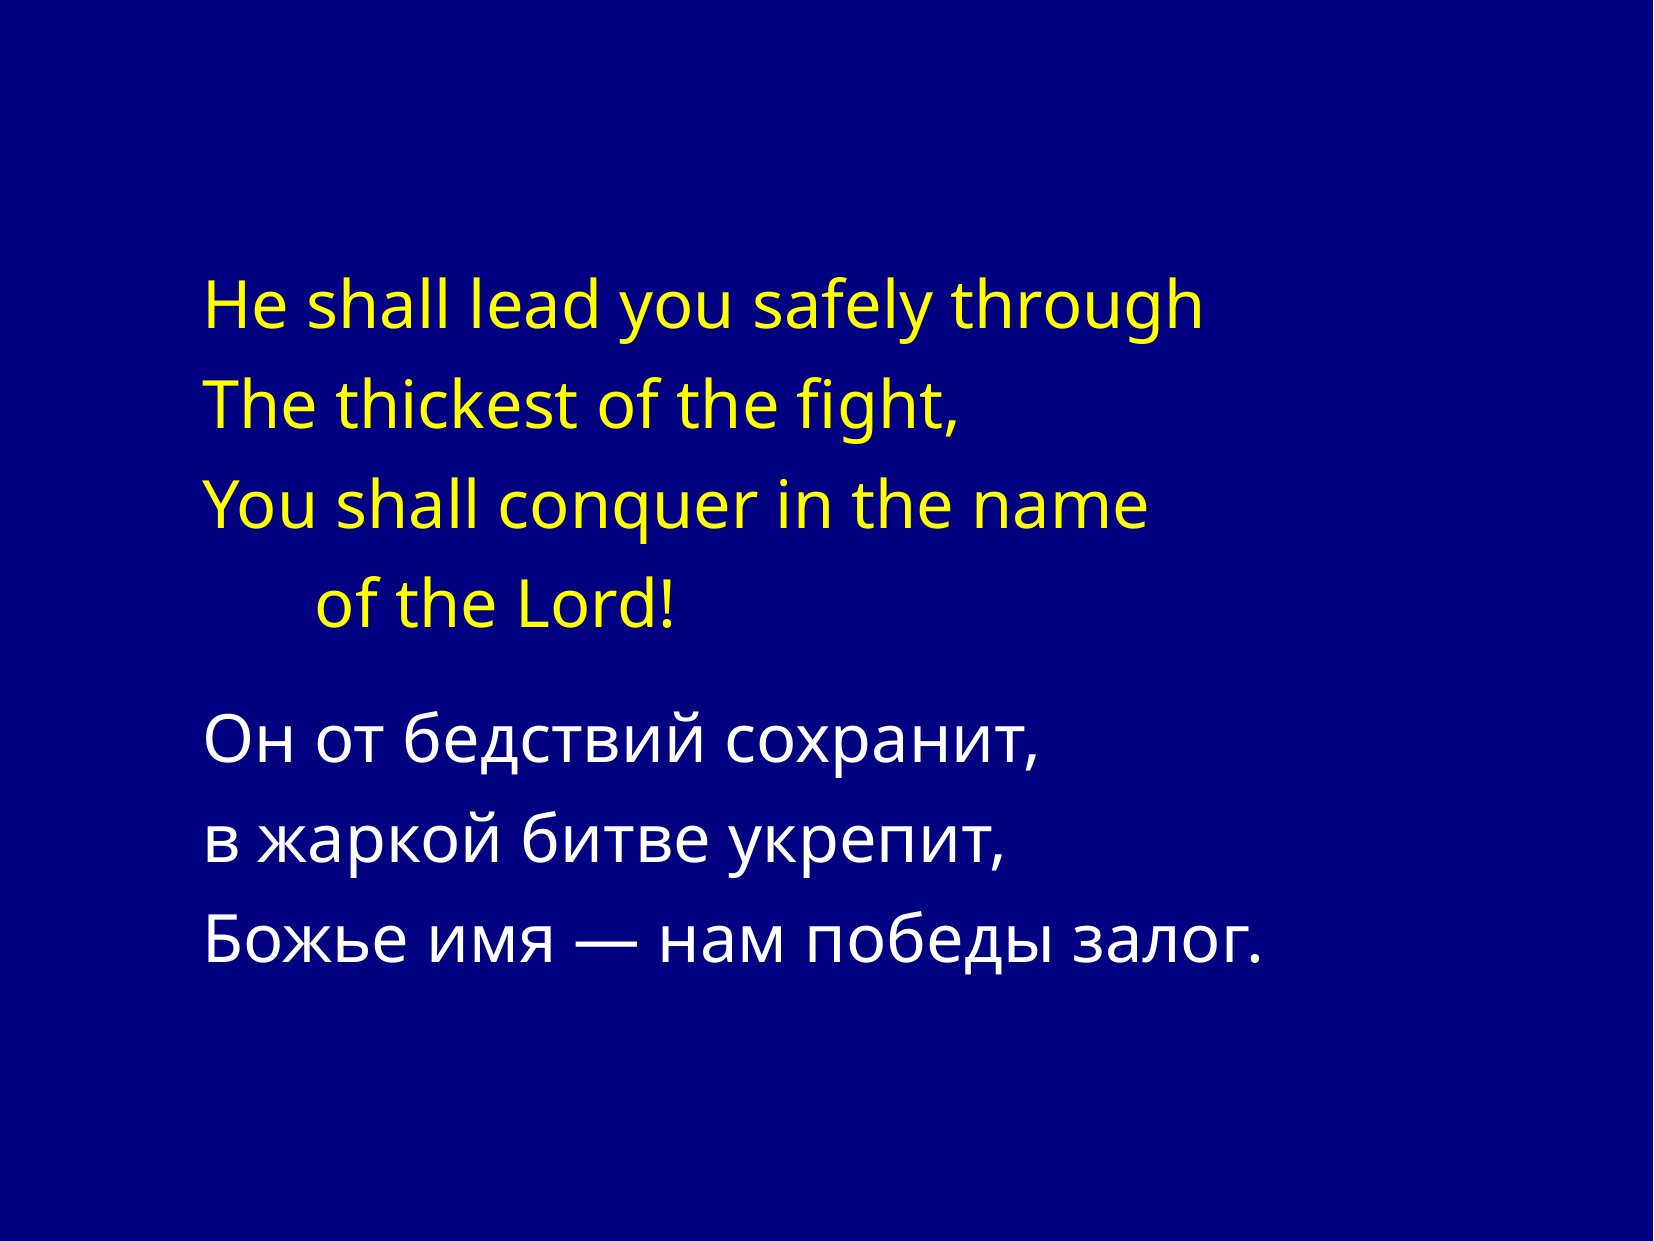

He shall lead you safely through
	The thickest of the fight,
	You shall conquer in the name
		of the Lord!
	Он от бедствий сохранит,
	в жаркой битве укрепит,
	Божье имя — нам победы залог.